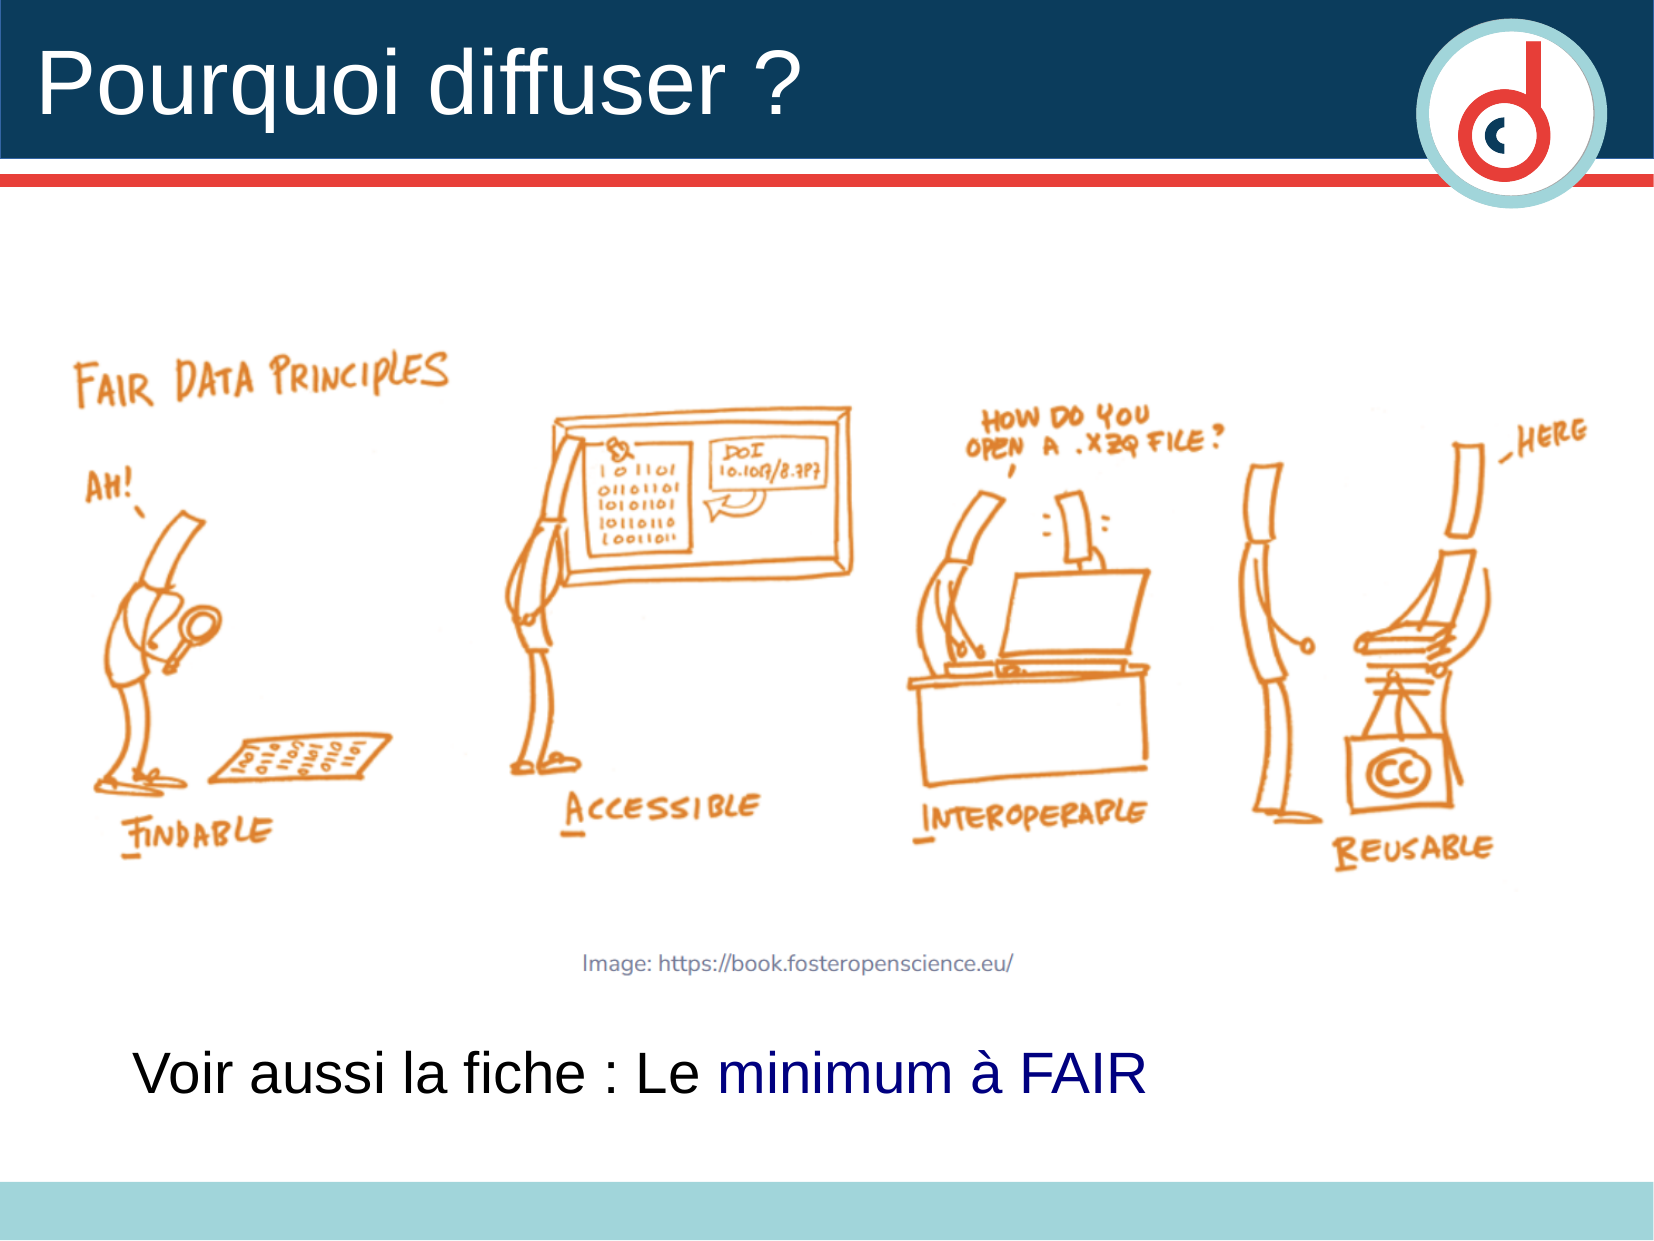

# Pourquoi diffuser ?
Voir aussi la fiche : Le minimum à FAIR